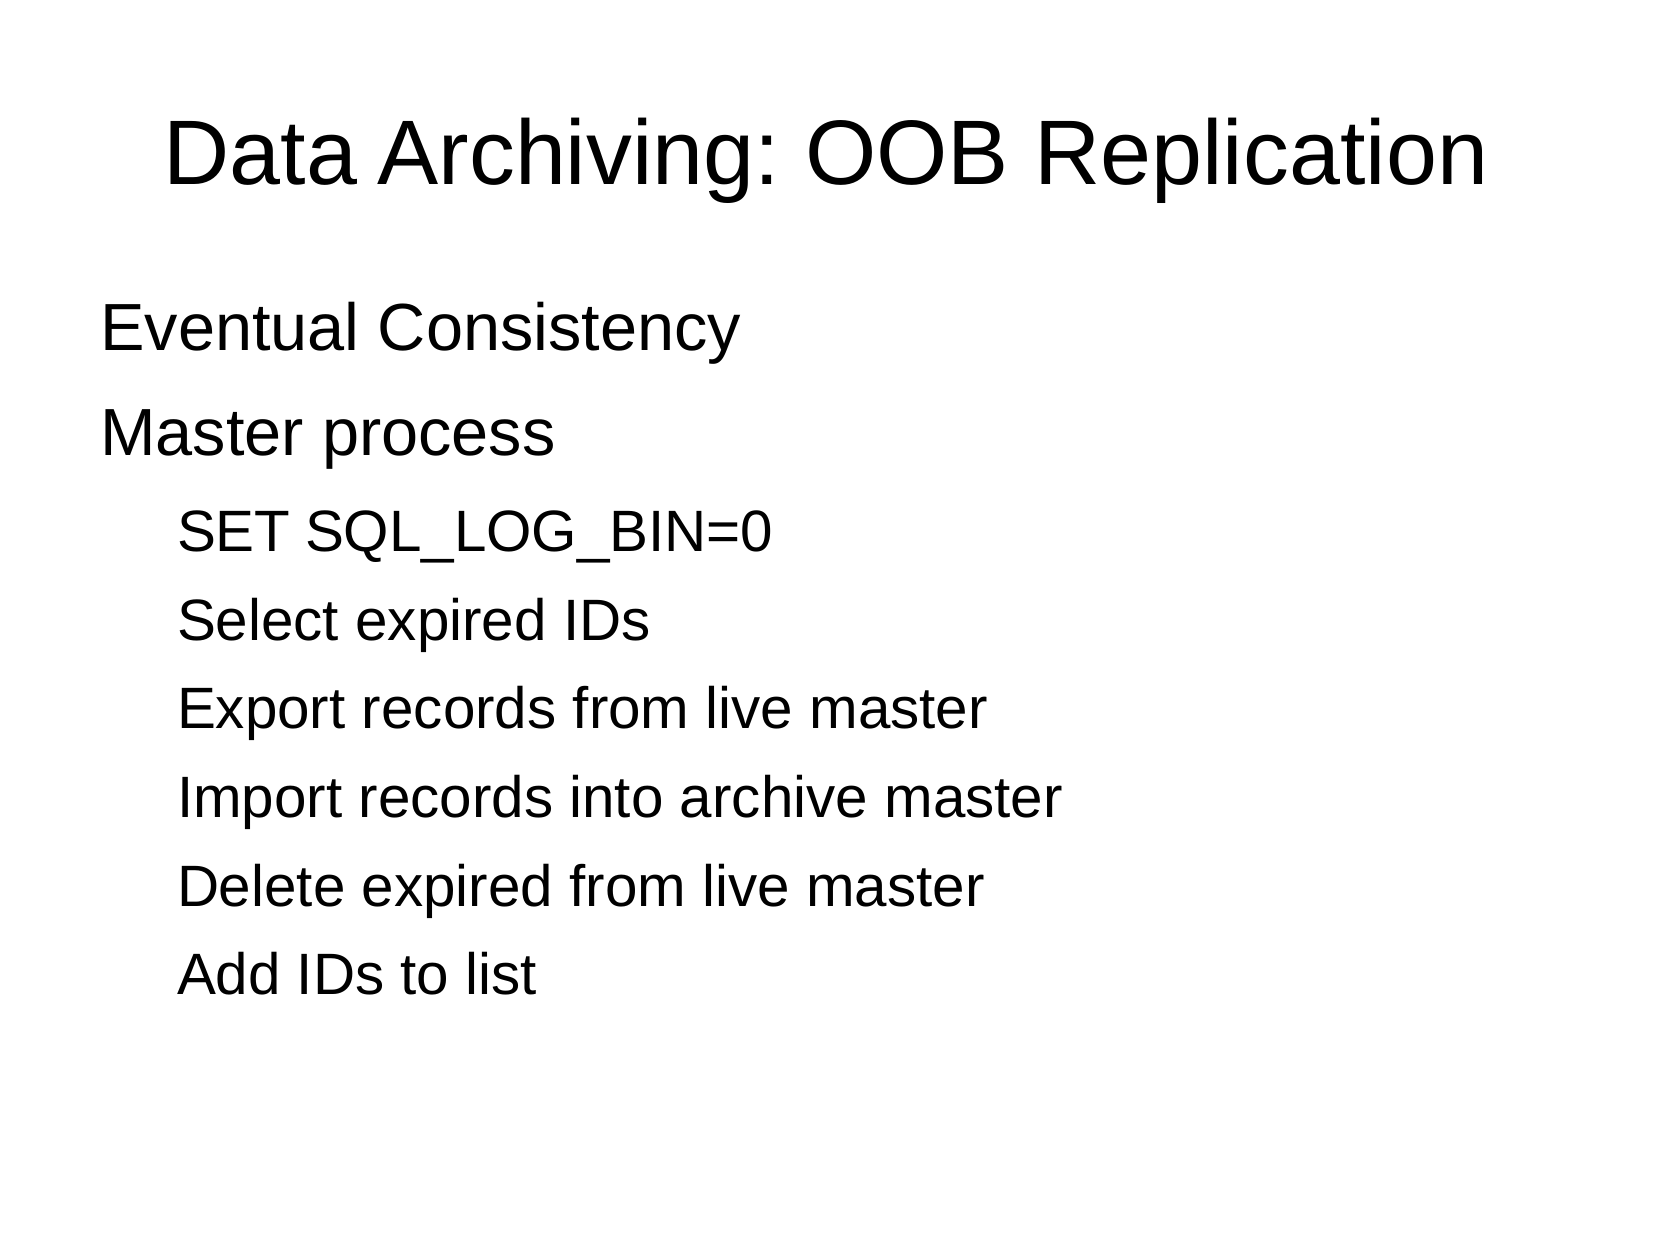

# Data Archiving: OOB Replication
Eventual Consistency
Master process
SET SQL_LOG_BIN=0
Select expired IDs
Export records from live master
Import records into archive master
Delete expired from live master
Add IDs to list